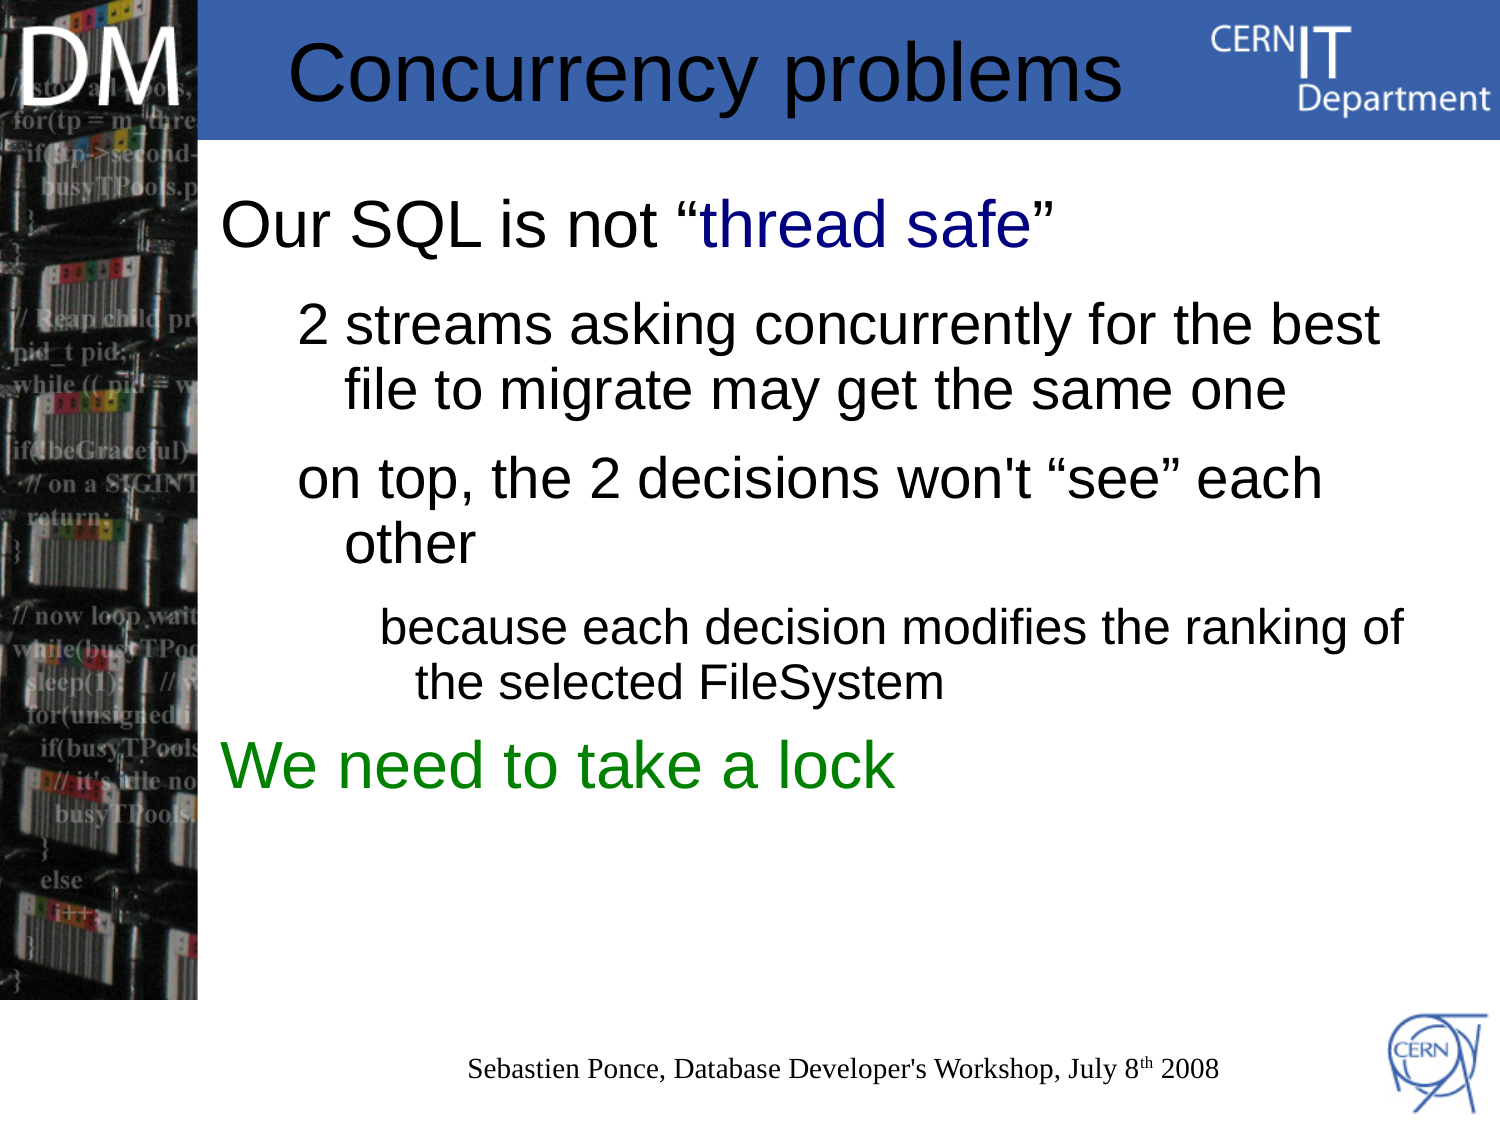

# Concurrency problems
Our SQL is not “thread safe”
2 streams asking concurrently for the best file to migrate may get the same one
on top, the 2 decisions won't “see” each other
because each decision modifies the ranking of the selected FileSystem
We need to take a lock